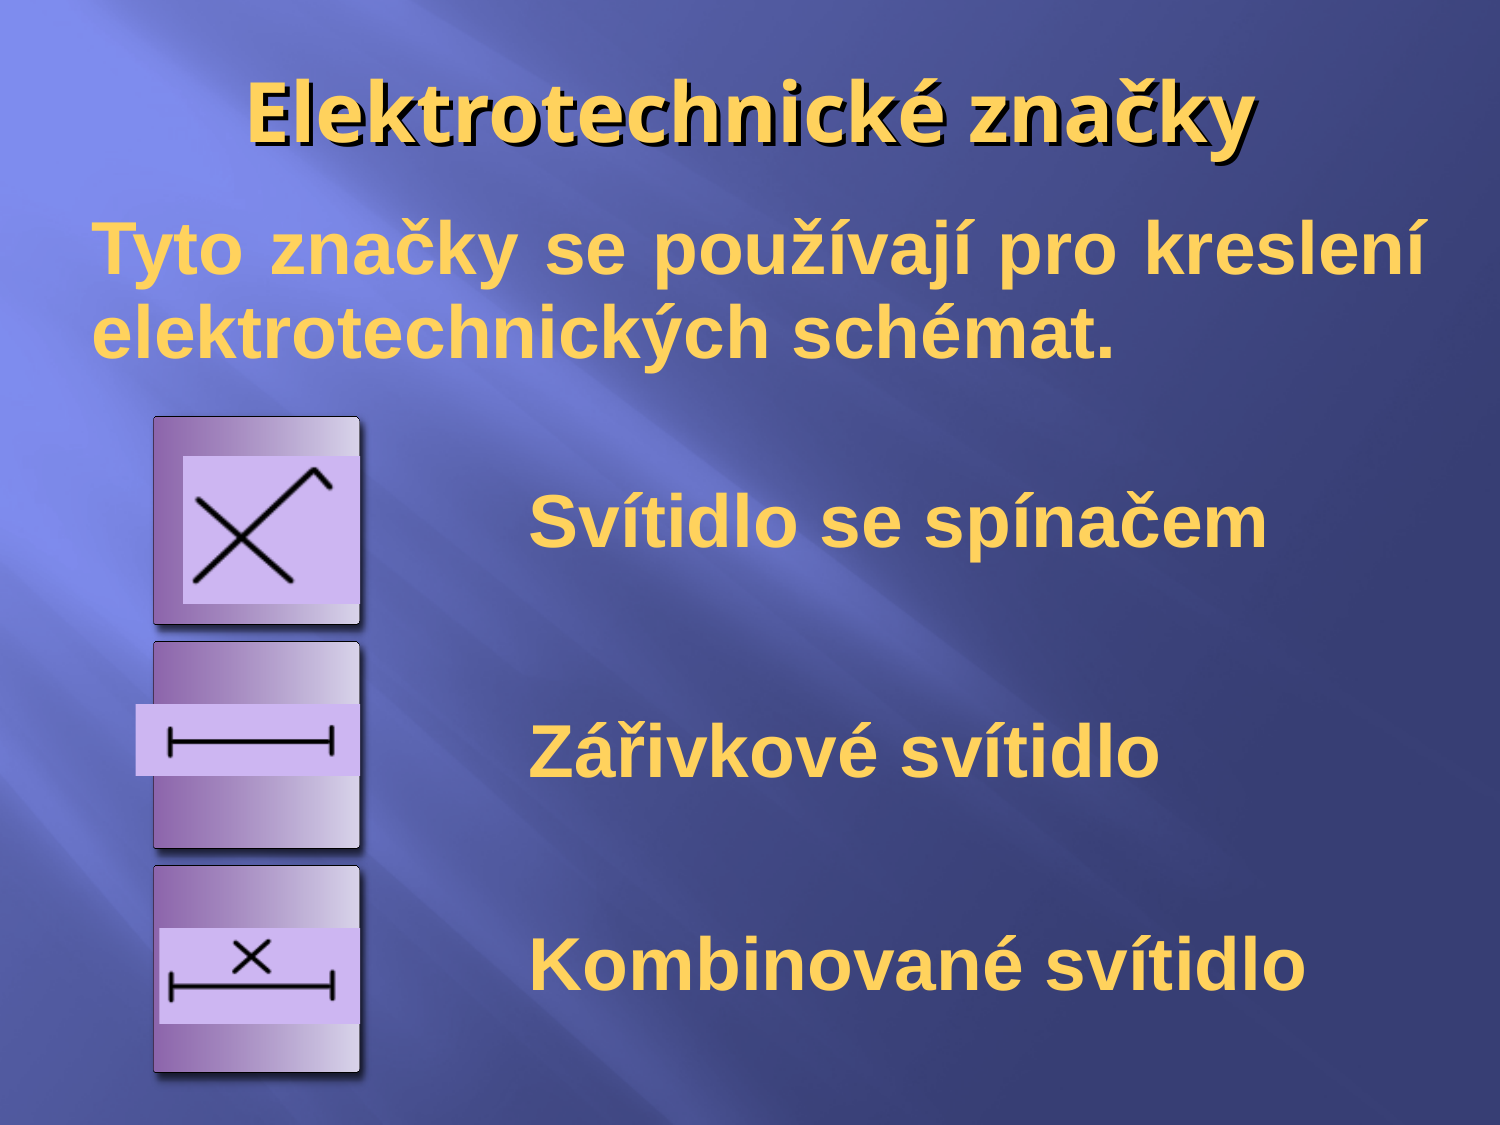

# Elektrotechnické značky
Tyto značky se používají pro kreslení elektrotechnických schémat.
Svítidlo se spínačem
Zářivkové svítidlo
Kombinované svítidlo